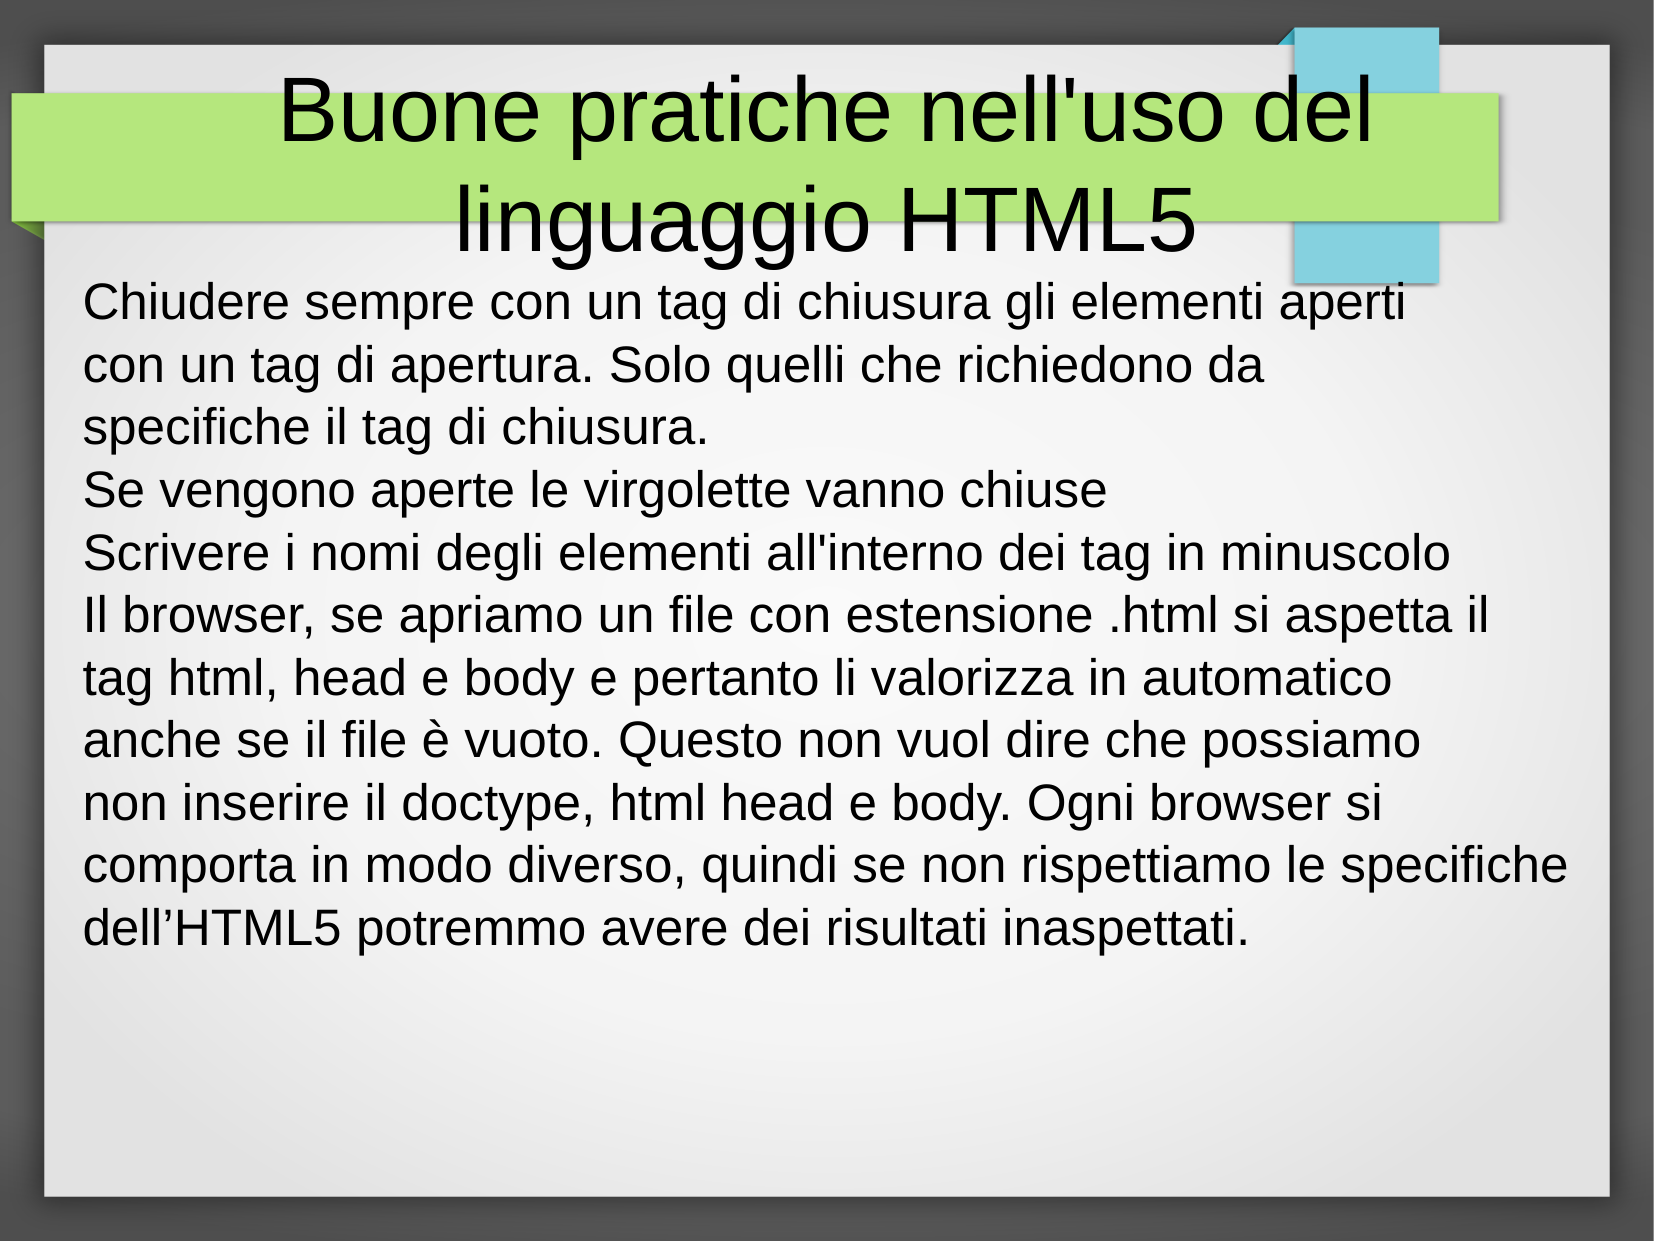

# Buone pratiche nell'uso del linguaggio HTML5
Chiudere sempre con un tag di chiusura gli elementi aperti
con un tag di apertura. Solo quelli che richiedono da
specifiche il tag di chiusura.
Se vengono aperte le virgolette vanno chiuse
Scrivere i nomi degli elementi all'interno dei tag in minuscolo
Il browser, se apriamo un file con estensione .html si aspetta il
tag html, head e body e pertanto li valorizza in automatico
anche se il file è vuoto. Questo non vuol dire che possiamo
non inserire il doctype, html head e body. Ogni browser si
comporta in modo diverso, quindi se non rispettiamo le specifiche
dell’HTML5 potremmo avere dei risultati inaspettati.